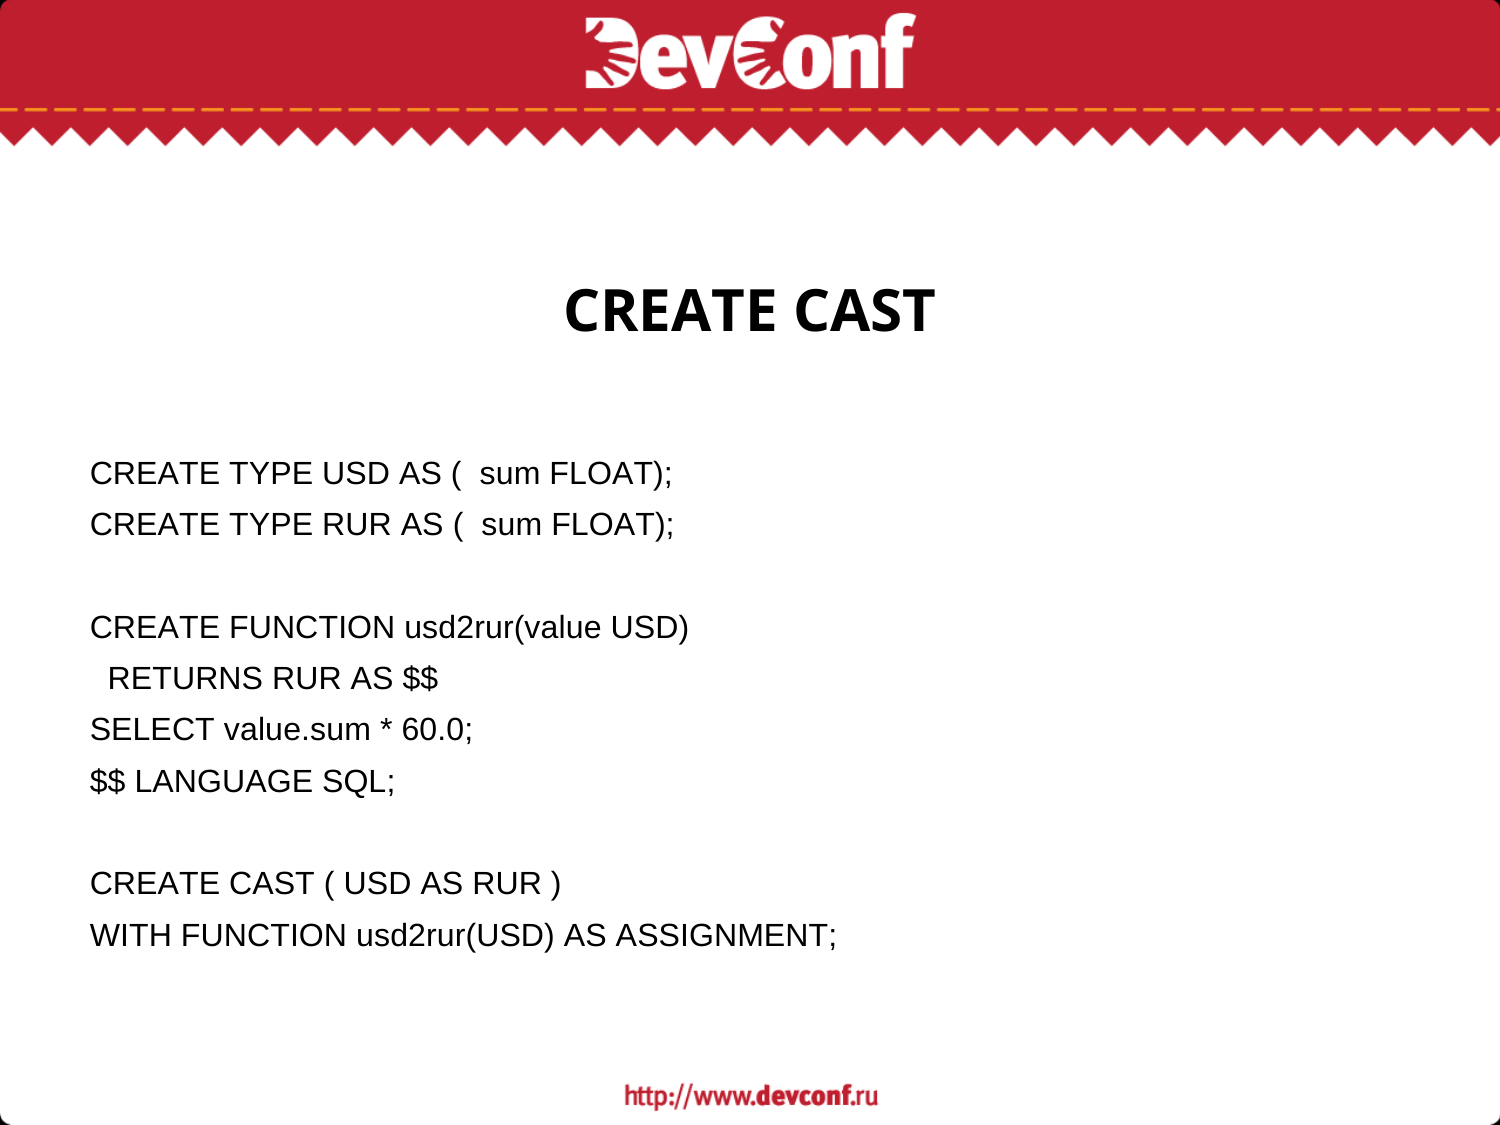

# CREATE CAST
CREATE TYPE USD AS ( sum FLOAT);
CREATE TYPE RUR AS ( sum FLOAT);
CREATE FUNCTION usd2rur(value USD)
 RETURNS RUR AS $$
SELECT value.sum * 60.0;
$$ LANGUAGE SQL;
CREATE CAST ( USD AS RUR )
WITH FUNCTION usd2rur(USD) AS ASSIGNMENT;